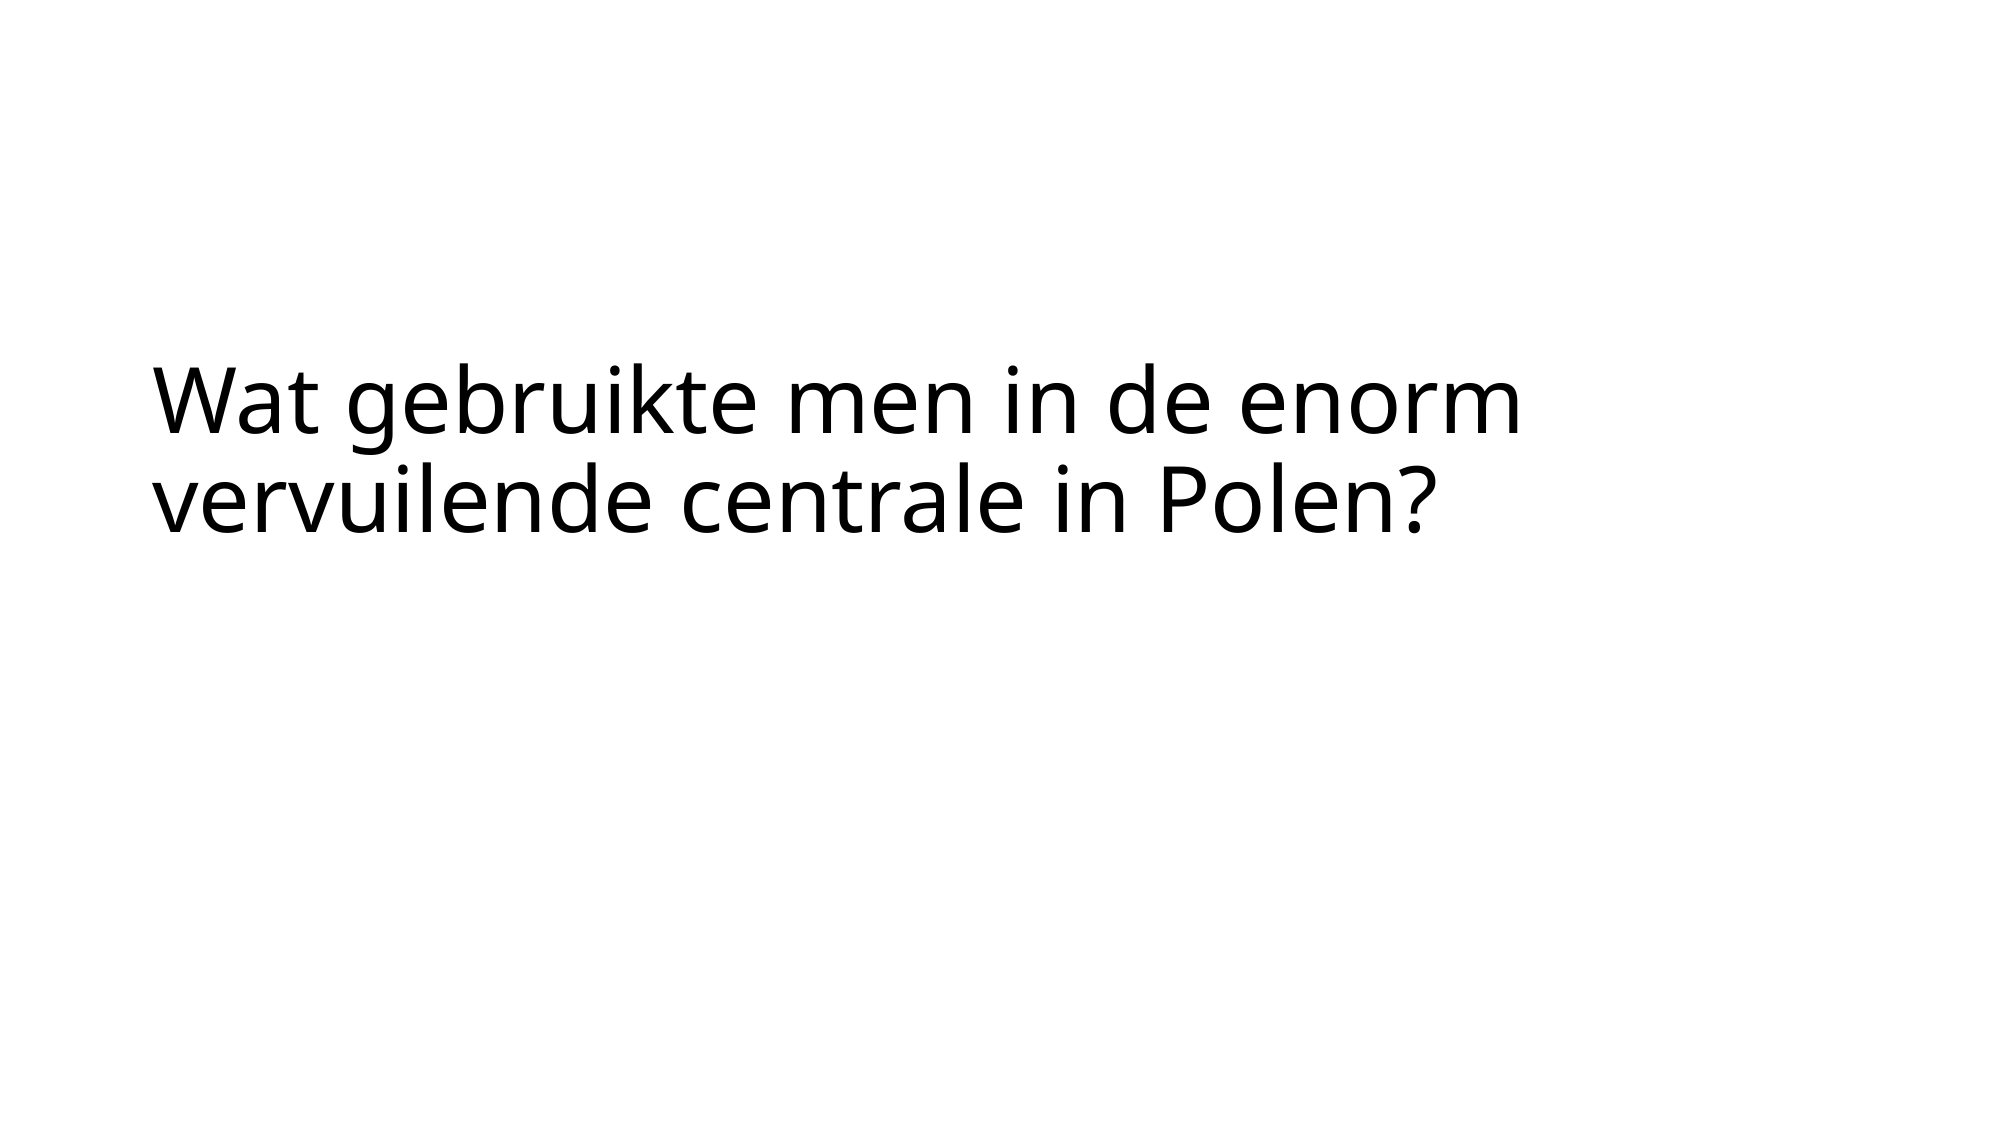

# Wat gebruikte men in de enorm vervuilende centrale in Polen?